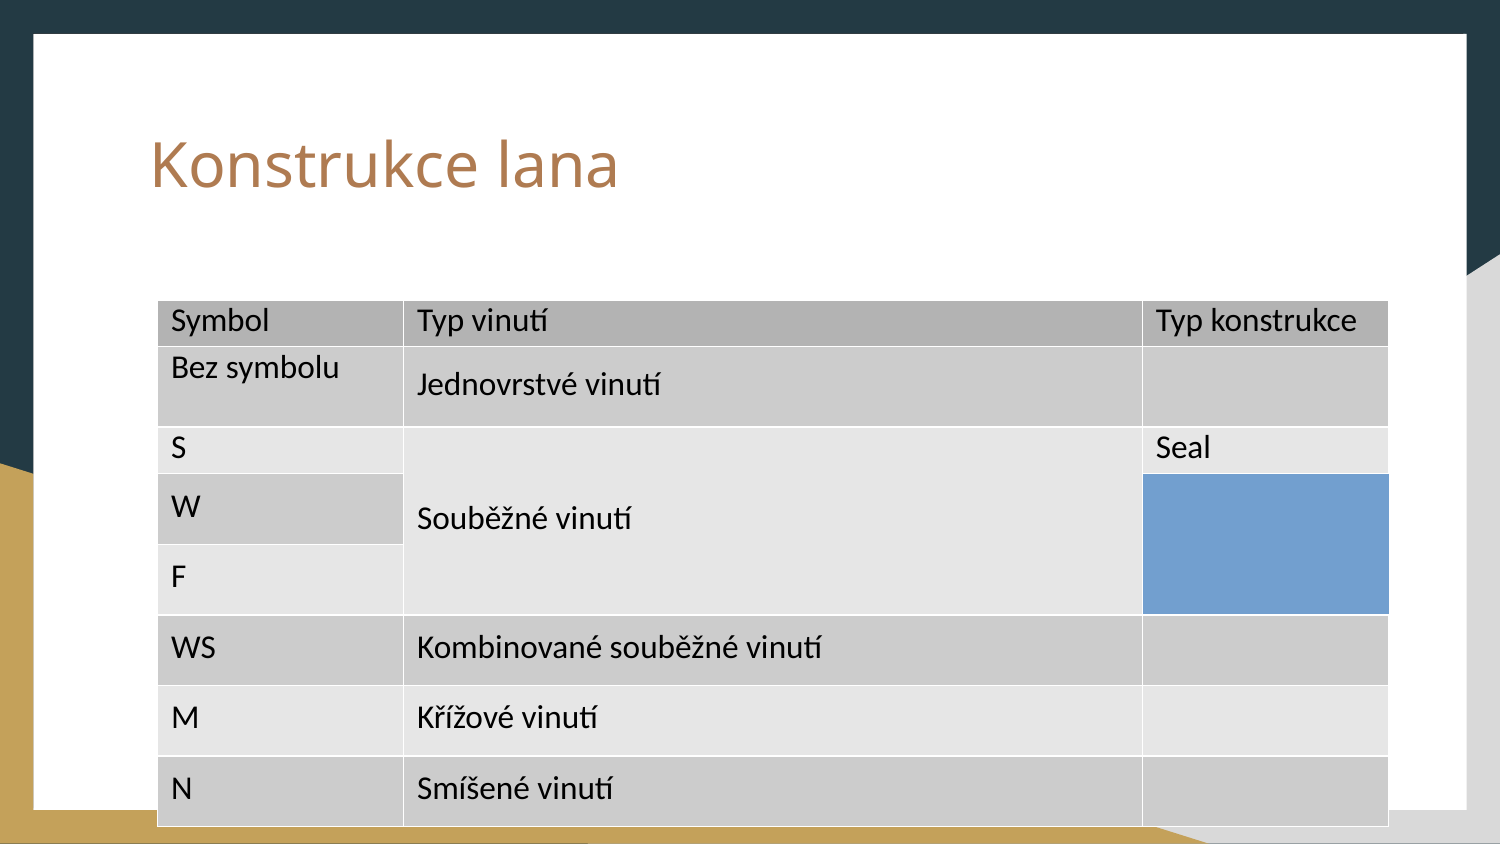

# Konstrukce lana
| Symbol | Typ vinutí | Typ konstrukce |
| --- | --- | --- |
| Bez symbolu | Jednovrstvé vinutí | |
| S | Souběžné vinutí | Seal |
| W | | |
| F | | |
| WS | Kombinované souběžné vinutí | |
| M | Křížové vinutí | |
| N | Smíšené vinutí | |